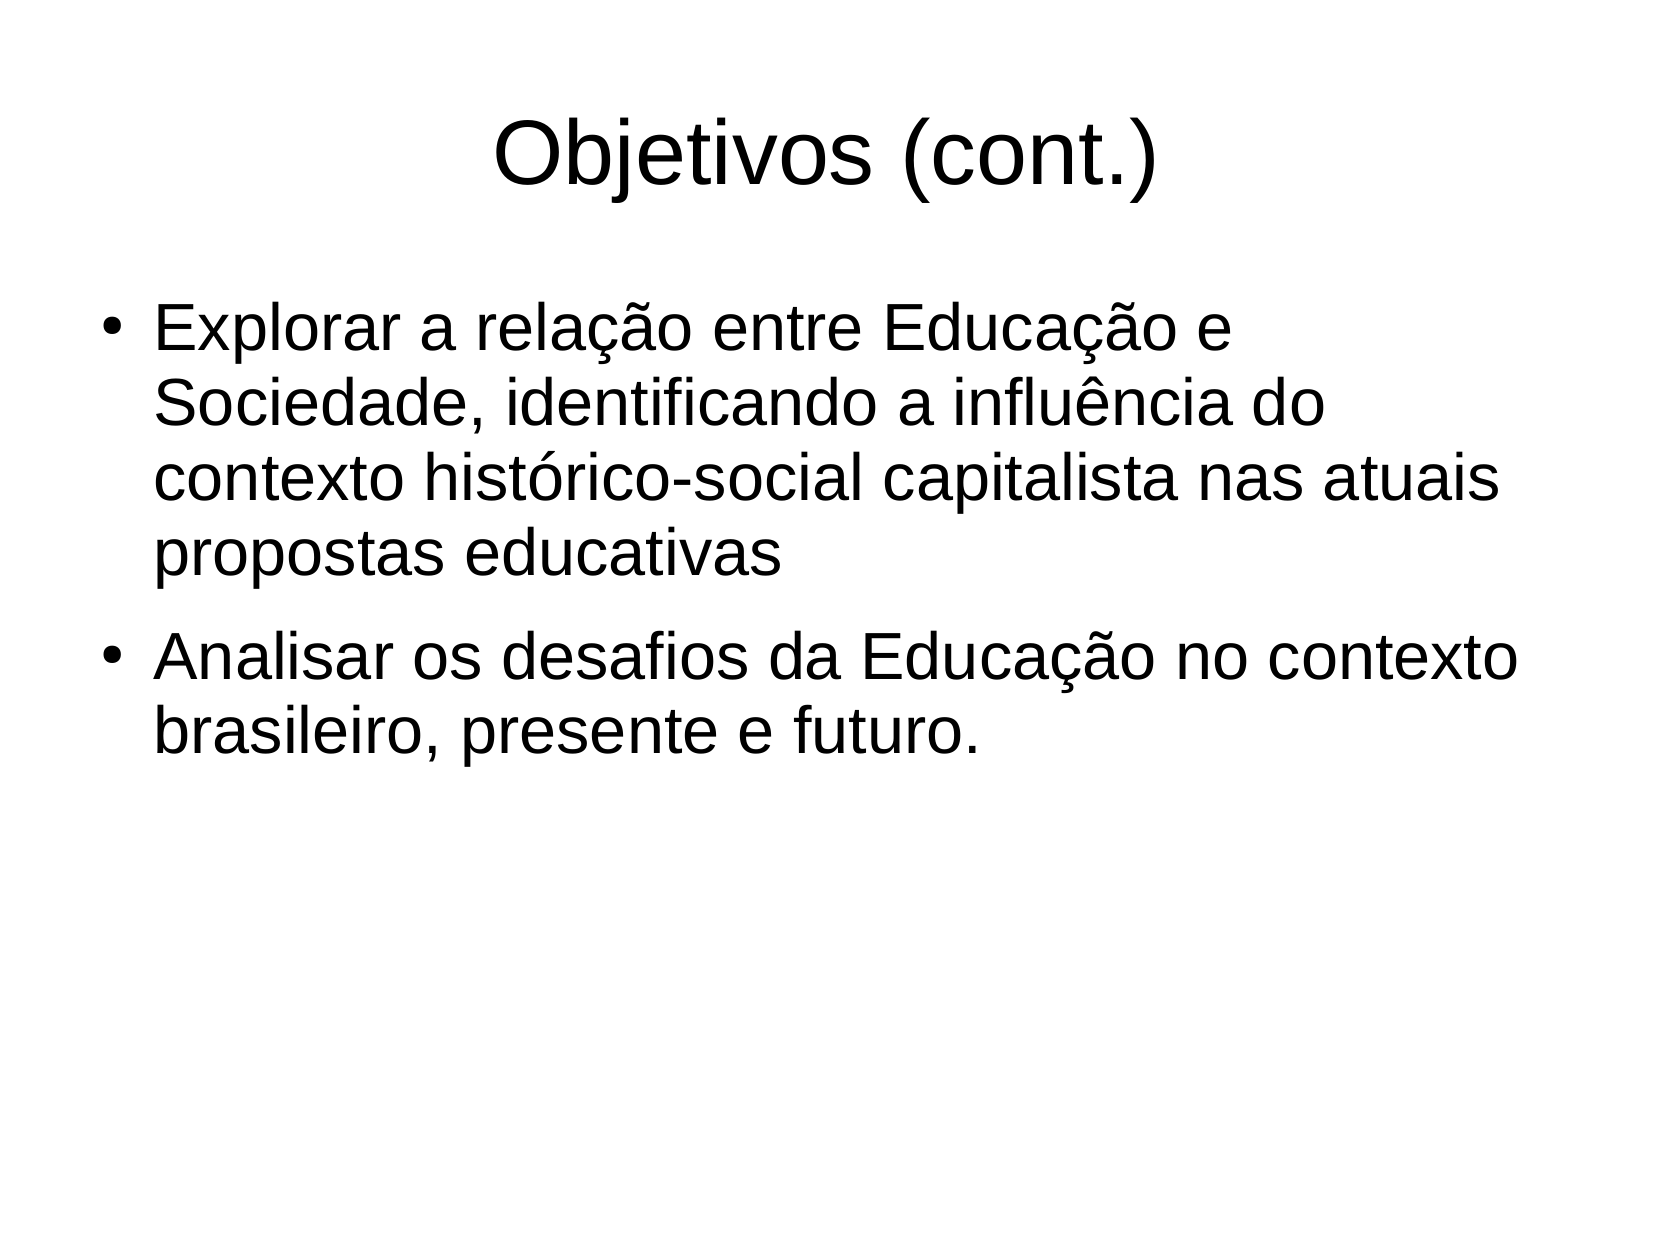

# Objetivos (cont.)
Explorar a relação entre Educação e Sociedade, identificando a influência do contexto histórico-social capitalista nas atuais propostas educativas
Analisar os desafios da Educação no contexto brasileiro, presente e futuro.